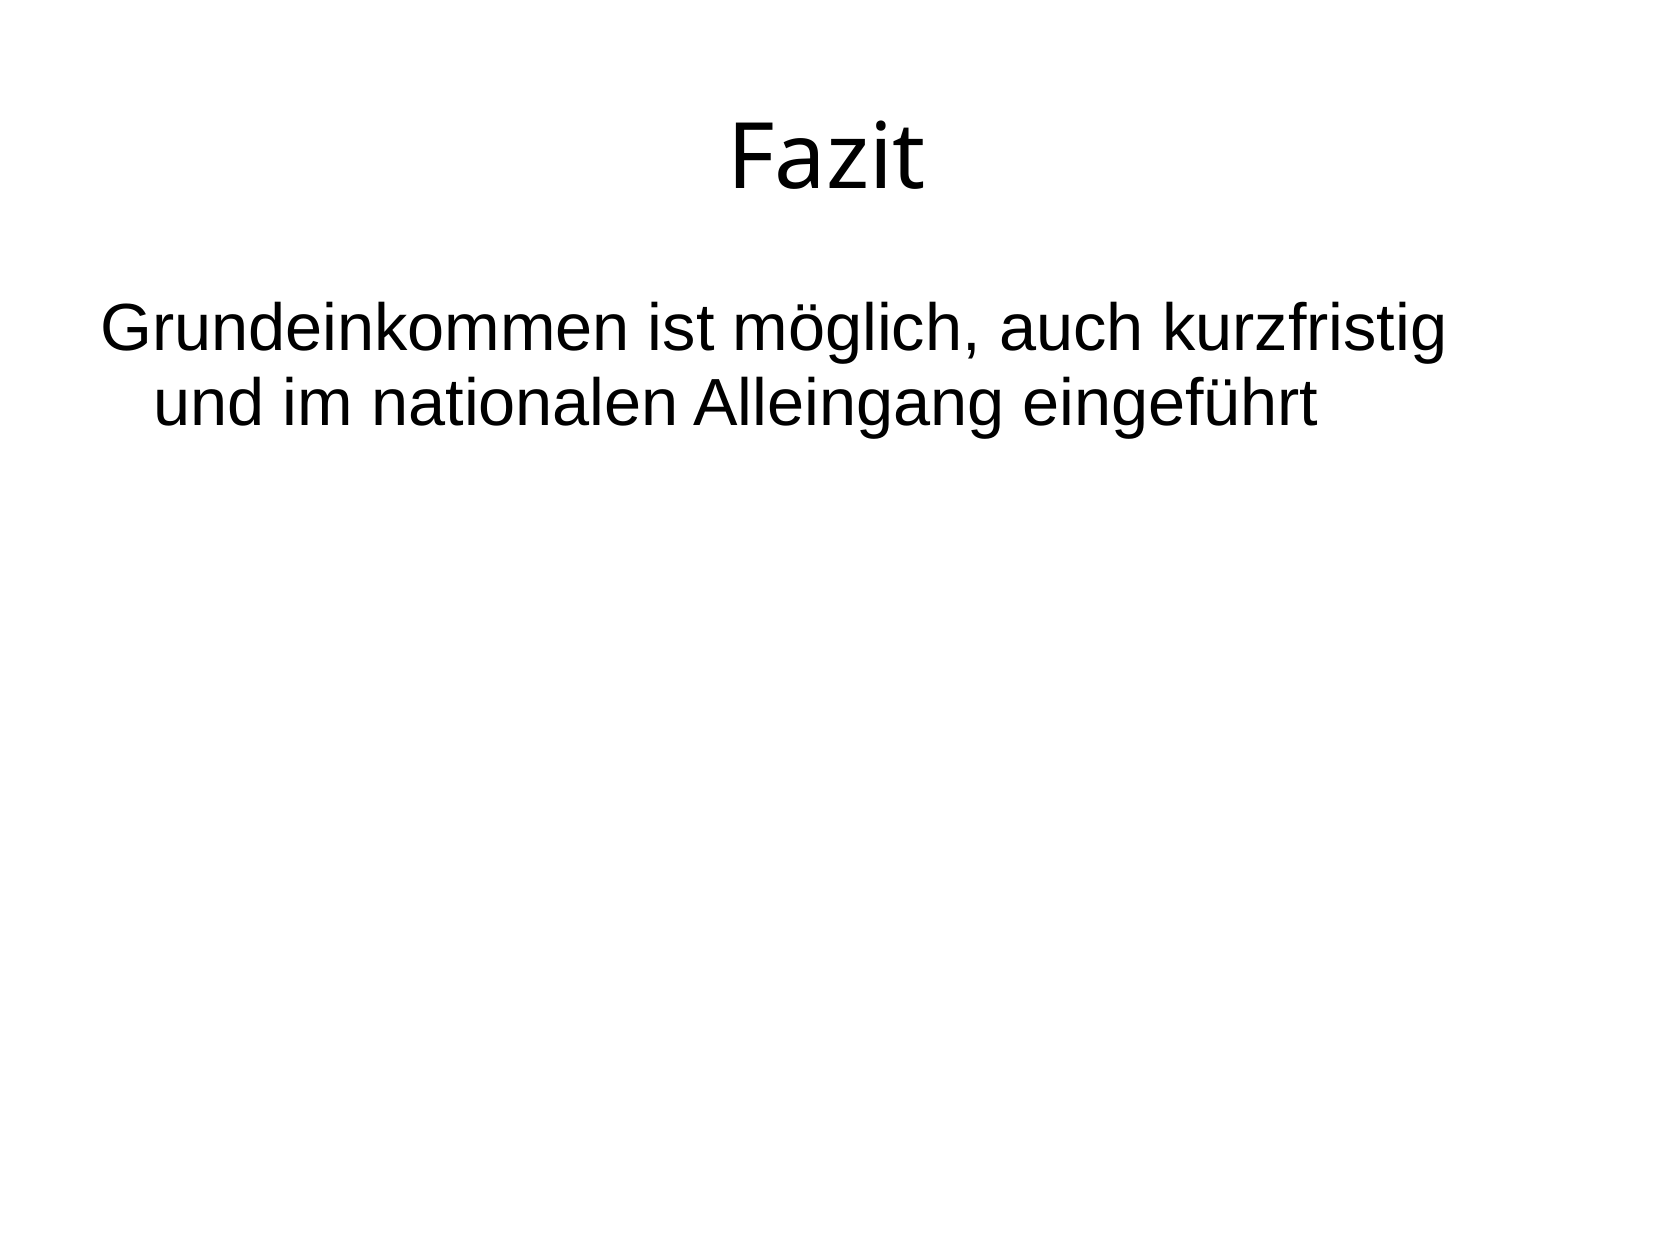

# Fazit
Grundeinkommen ist möglich, auch kurzfristig und im nationalen Alleingang eingeführt